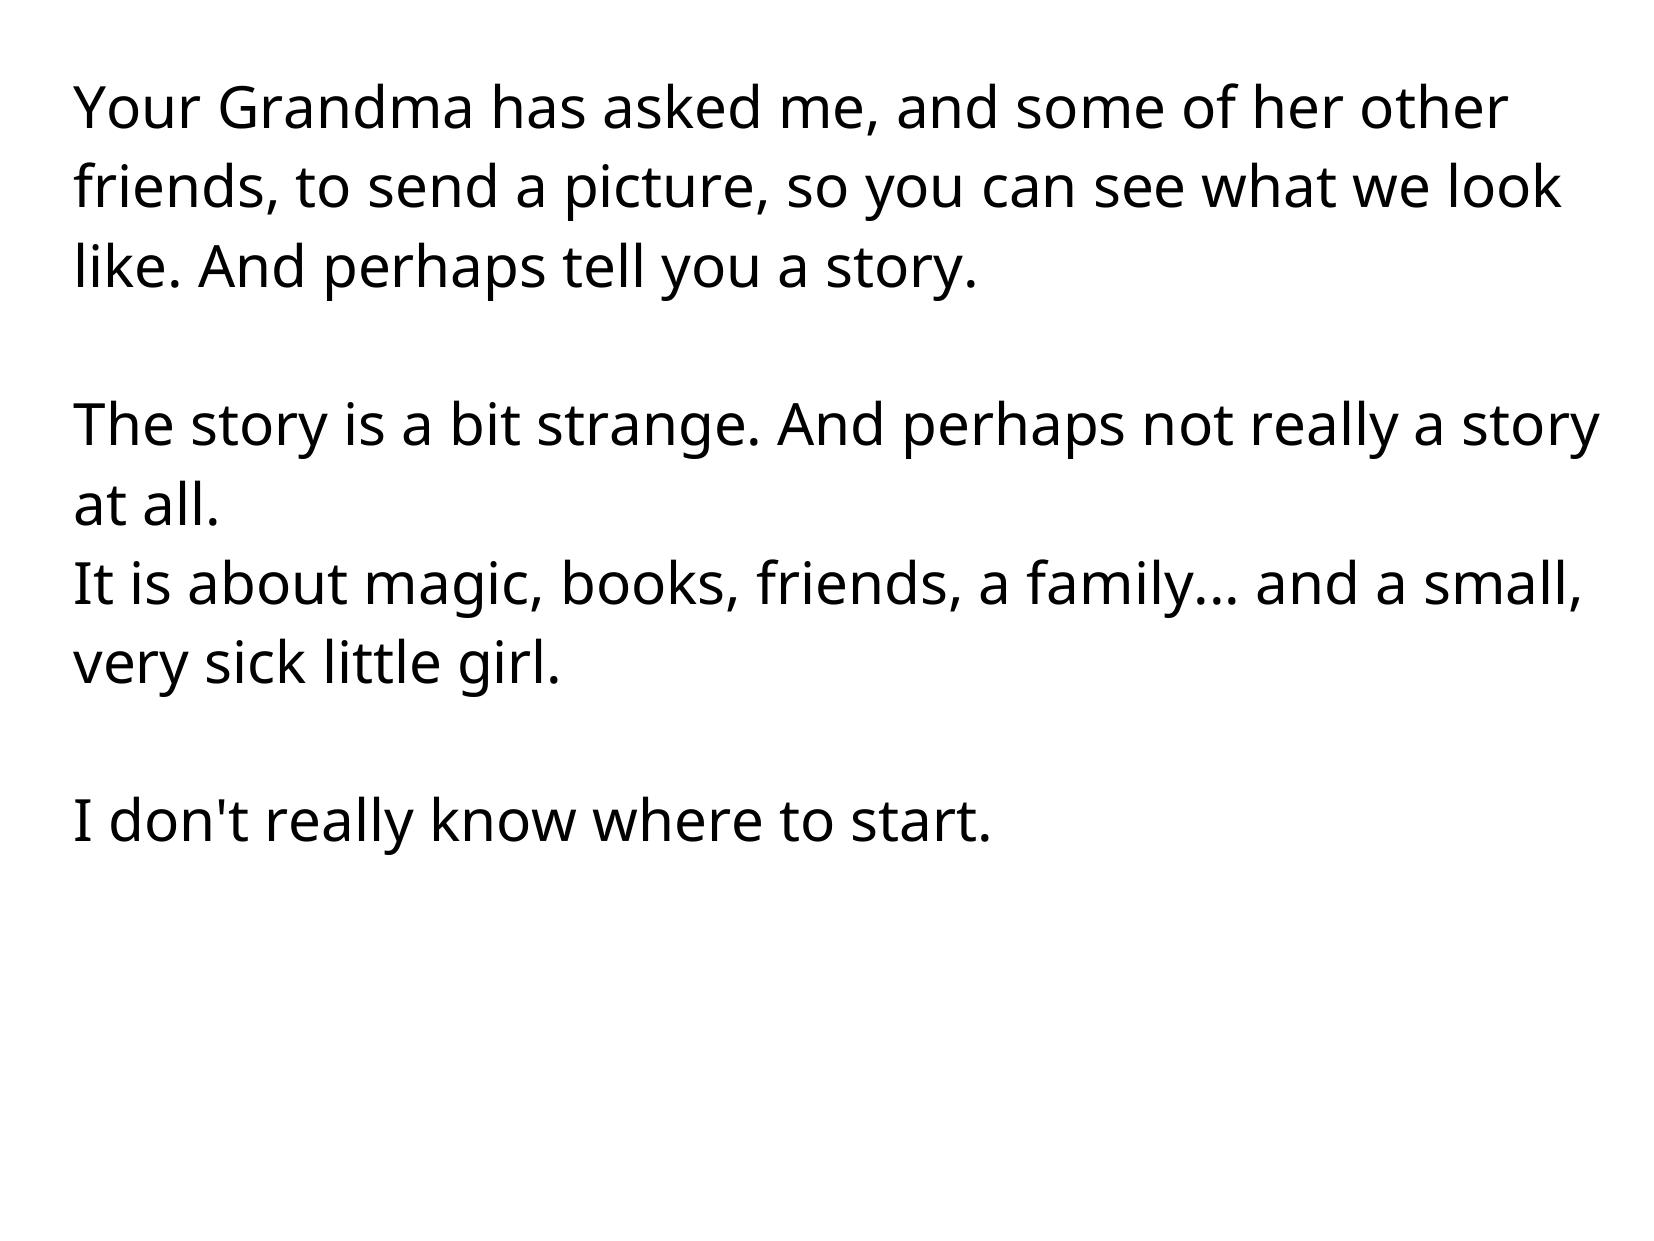

Your Grandma has asked me, and some of her other
friends, to send a picture, so you can see what we look
like. And perhaps tell you a story.
The story is a bit strange. And perhaps not really a story
at all.
It is about magic, books, friends, a family... and a small,
very sick little girl.
I don't really know where to start.